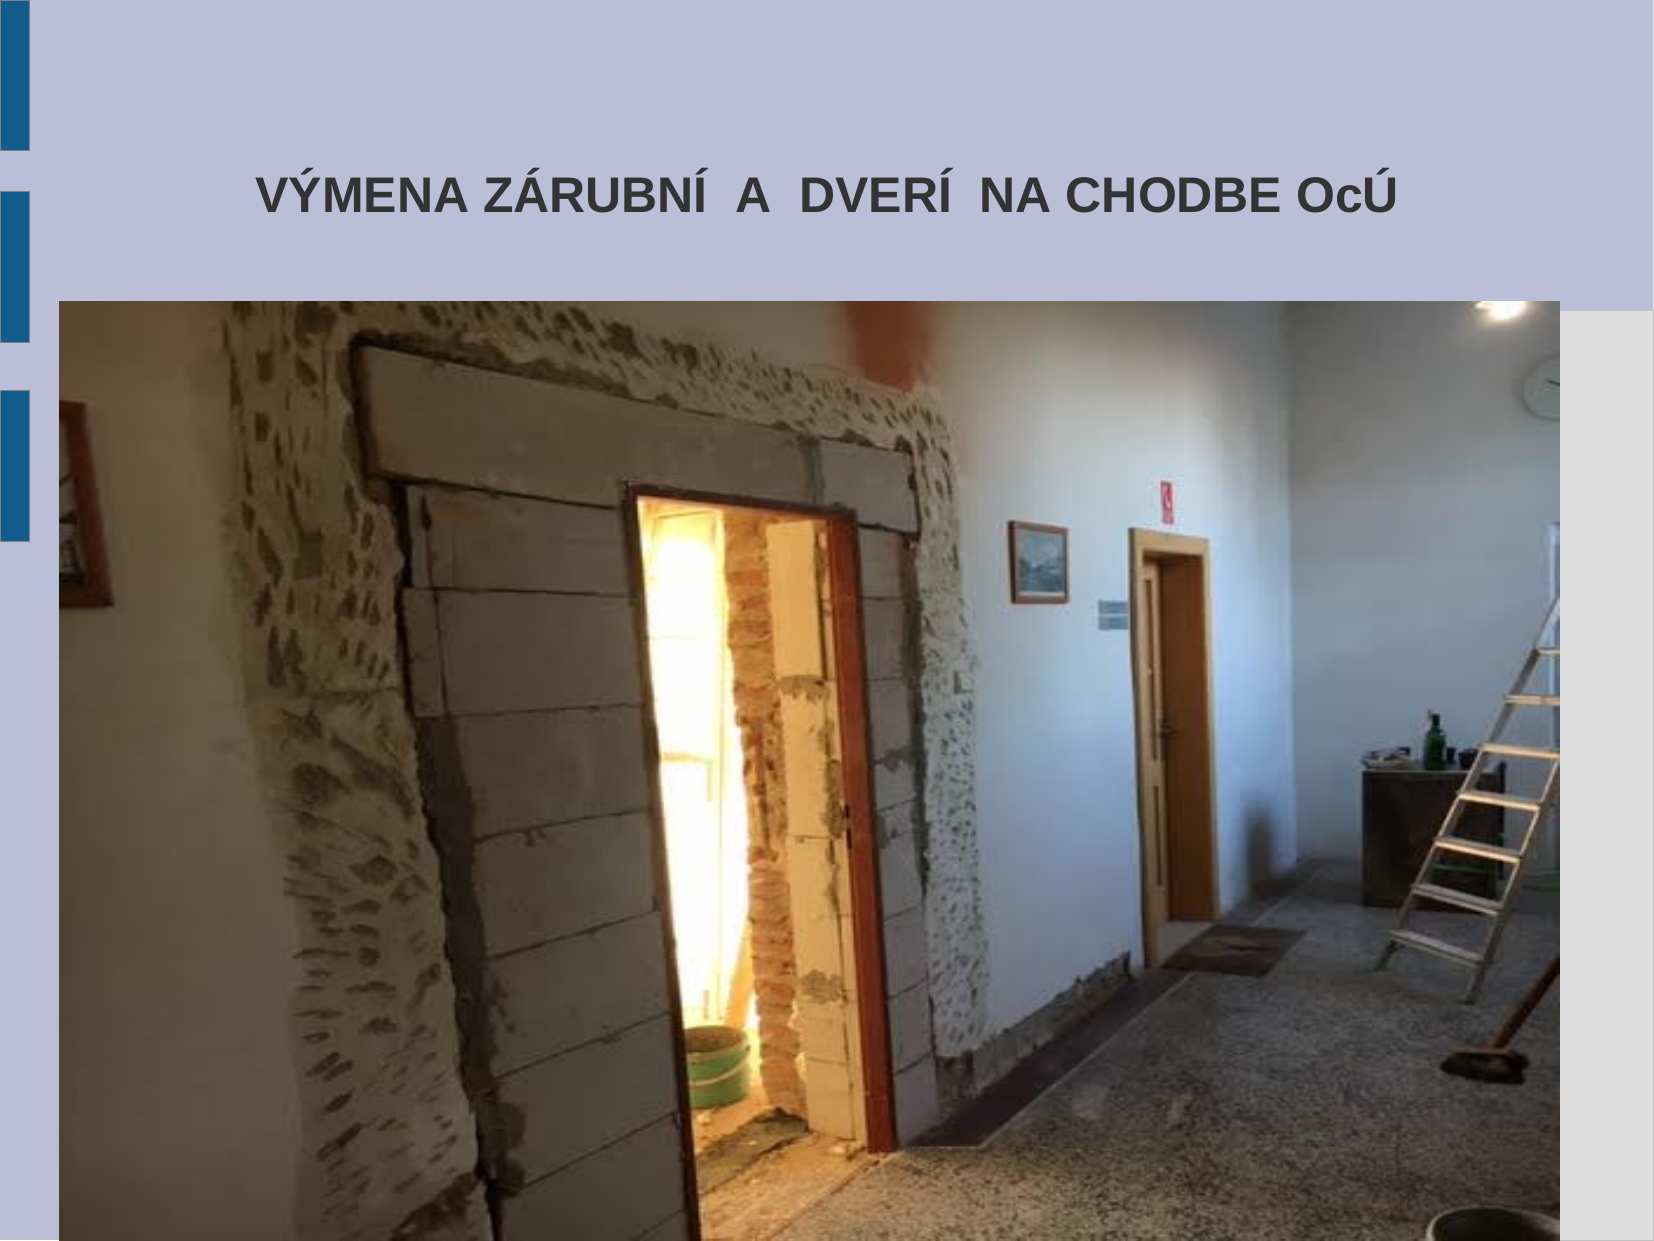

# VÝMENA ZÁRUBNÍ A DVERÍ NA CHODBE OcÚ